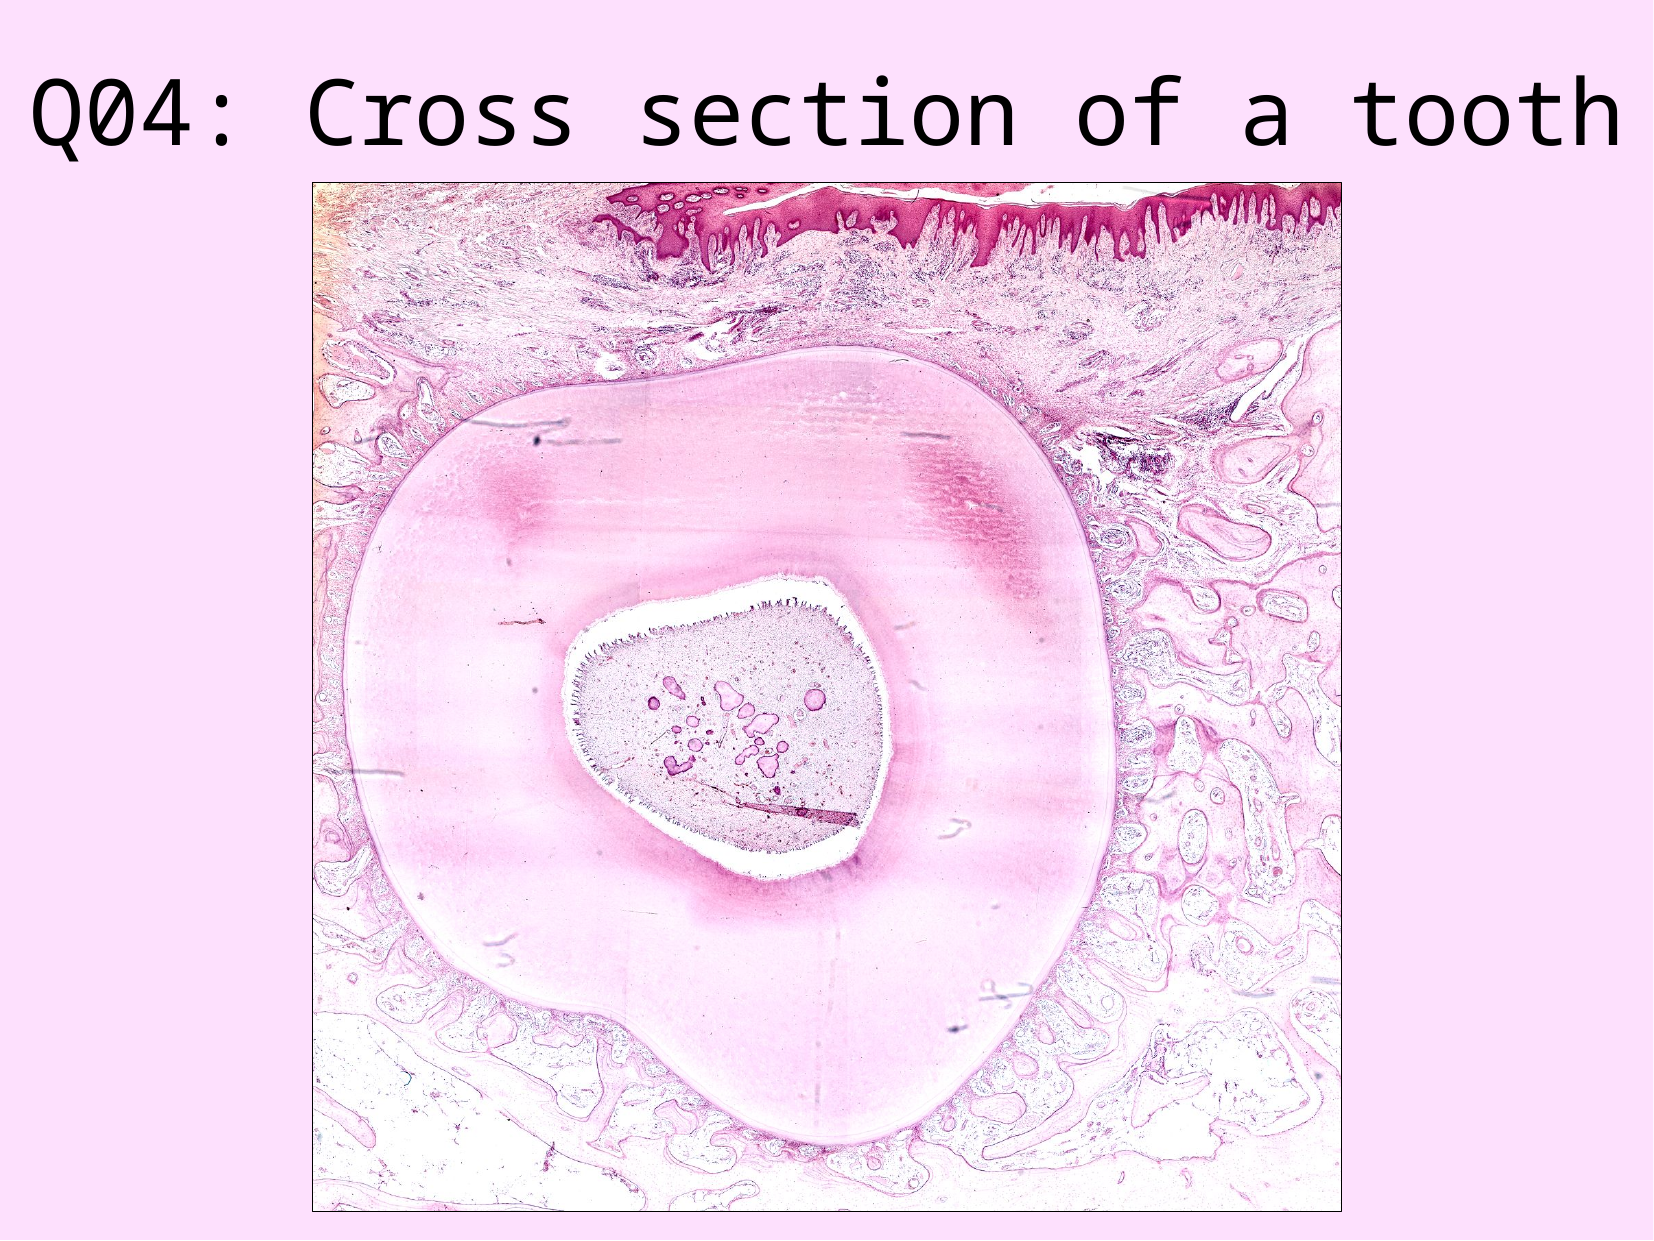

# Q04: Cross section of a tooth